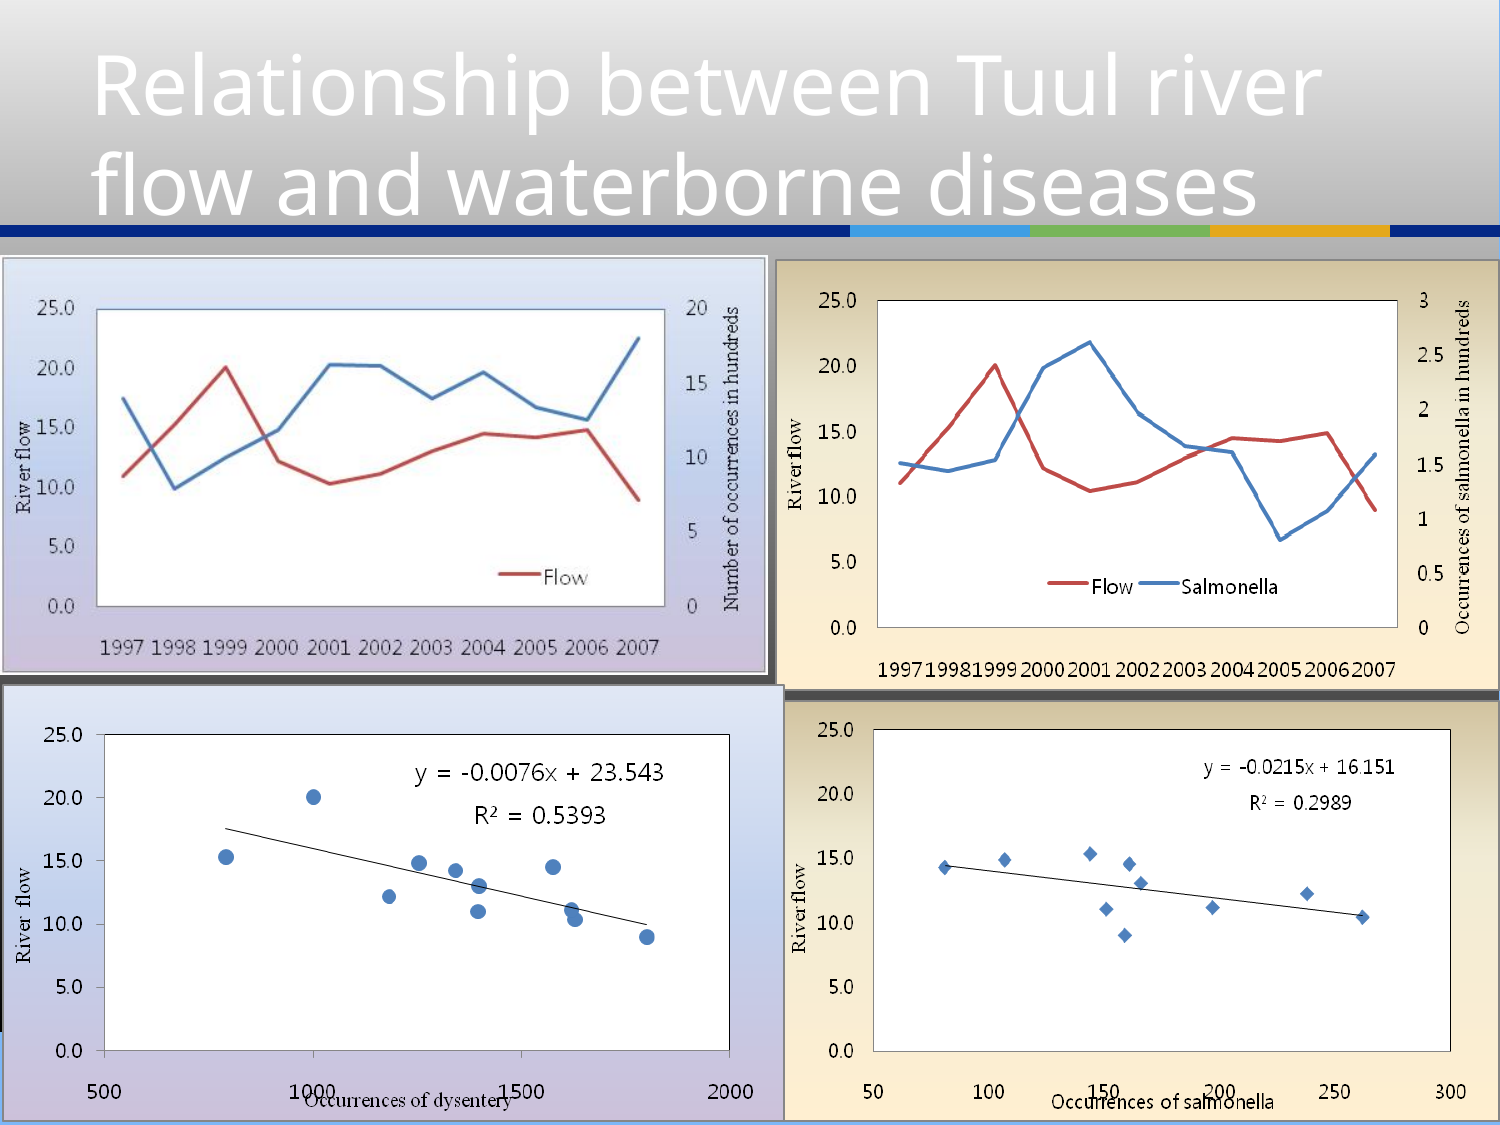

# Relationship between Tuul river flow and waterborne diseases